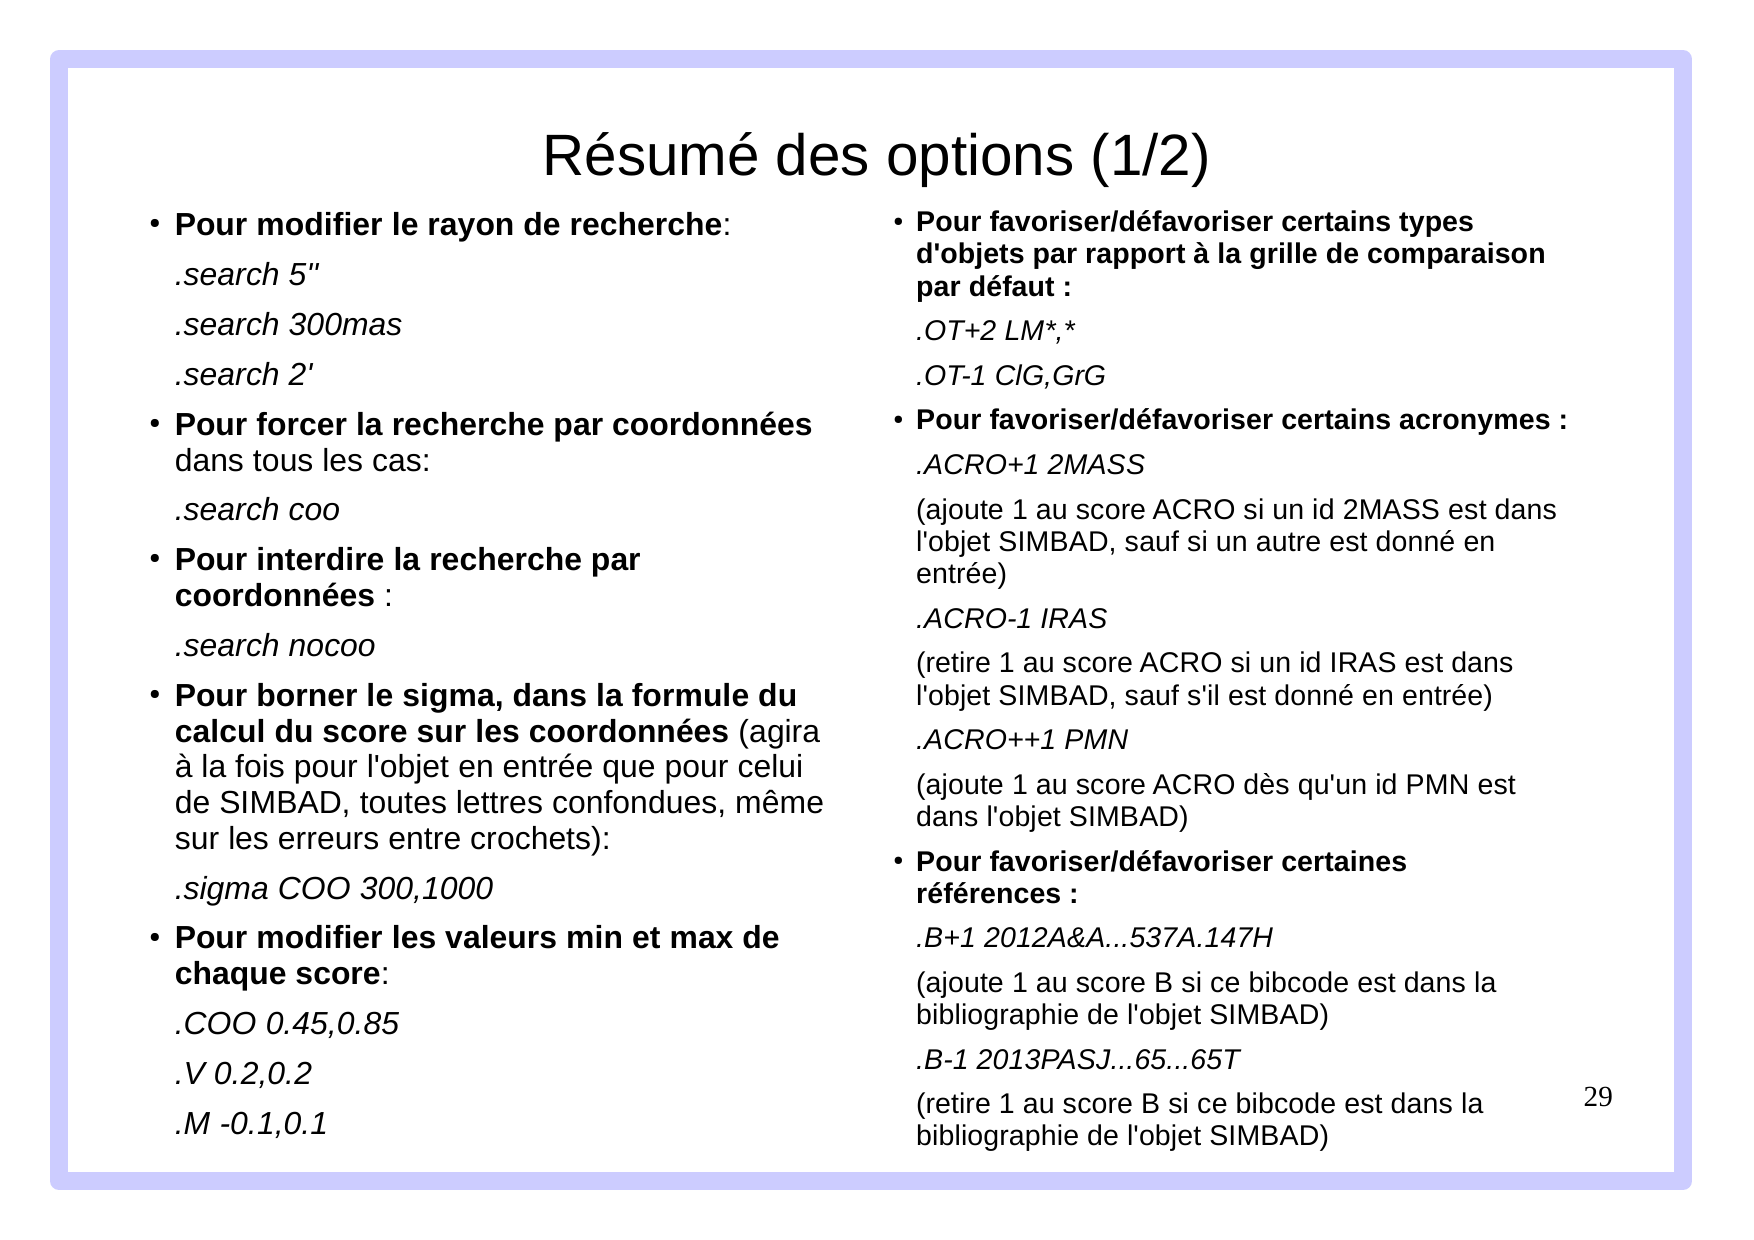

# Résumé des options (1/2)
Pour favoriser/défavoriser certains types d'objets par rapport à la grille de comparaison par défaut :
.OT+2 LM*,*
.OT-1 ClG,GrG
Pour favoriser/défavoriser certains acronymes :
.ACRO+1 2MASS
(ajoute 1 au score ACRO si un id 2MASS est dans l'objet SIMBAD, sauf si un autre est donné en entrée)
.ACRO-1 IRAS
(retire 1 au score ACRO si un id IRAS est dans l'objet SIMBAD, sauf s'il est donné en entrée)
.ACRO++1 PMN
(ajoute 1 au score ACRO dès qu'un id PMN est dans l'objet SIMBAD)
Pour favoriser/défavoriser certaines références :
.B+1 2012A&A...537A.147H
(ajoute 1 au score B si ce bibcode est dans la bibliographie de l'objet SIMBAD)
.B-1 2013PASJ...65...65T
(retire 1 au score B si ce bibcode est dans la bibliographie de l'objet SIMBAD)
Pour modifier le rayon de recherche:
.search 5''
.search 300mas
.search 2'
Pour forcer la recherche par coordonnées dans tous les cas:
.search coo
Pour interdire la recherche par coordonnées :
.search nocoo
Pour borner le sigma, dans la formule du calcul du score sur les coordonnées (agira à la fois pour l'objet en entrée que pour celui de SIMBAD, toutes lettres confondues, même sur les erreurs entre crochets):
.sigma COO 300,1000
Pour modifier les valeurs min et max de chaque score:
.COO 0.45,0.85
.V 0.2,0.2
.M -0.1,0.1
29